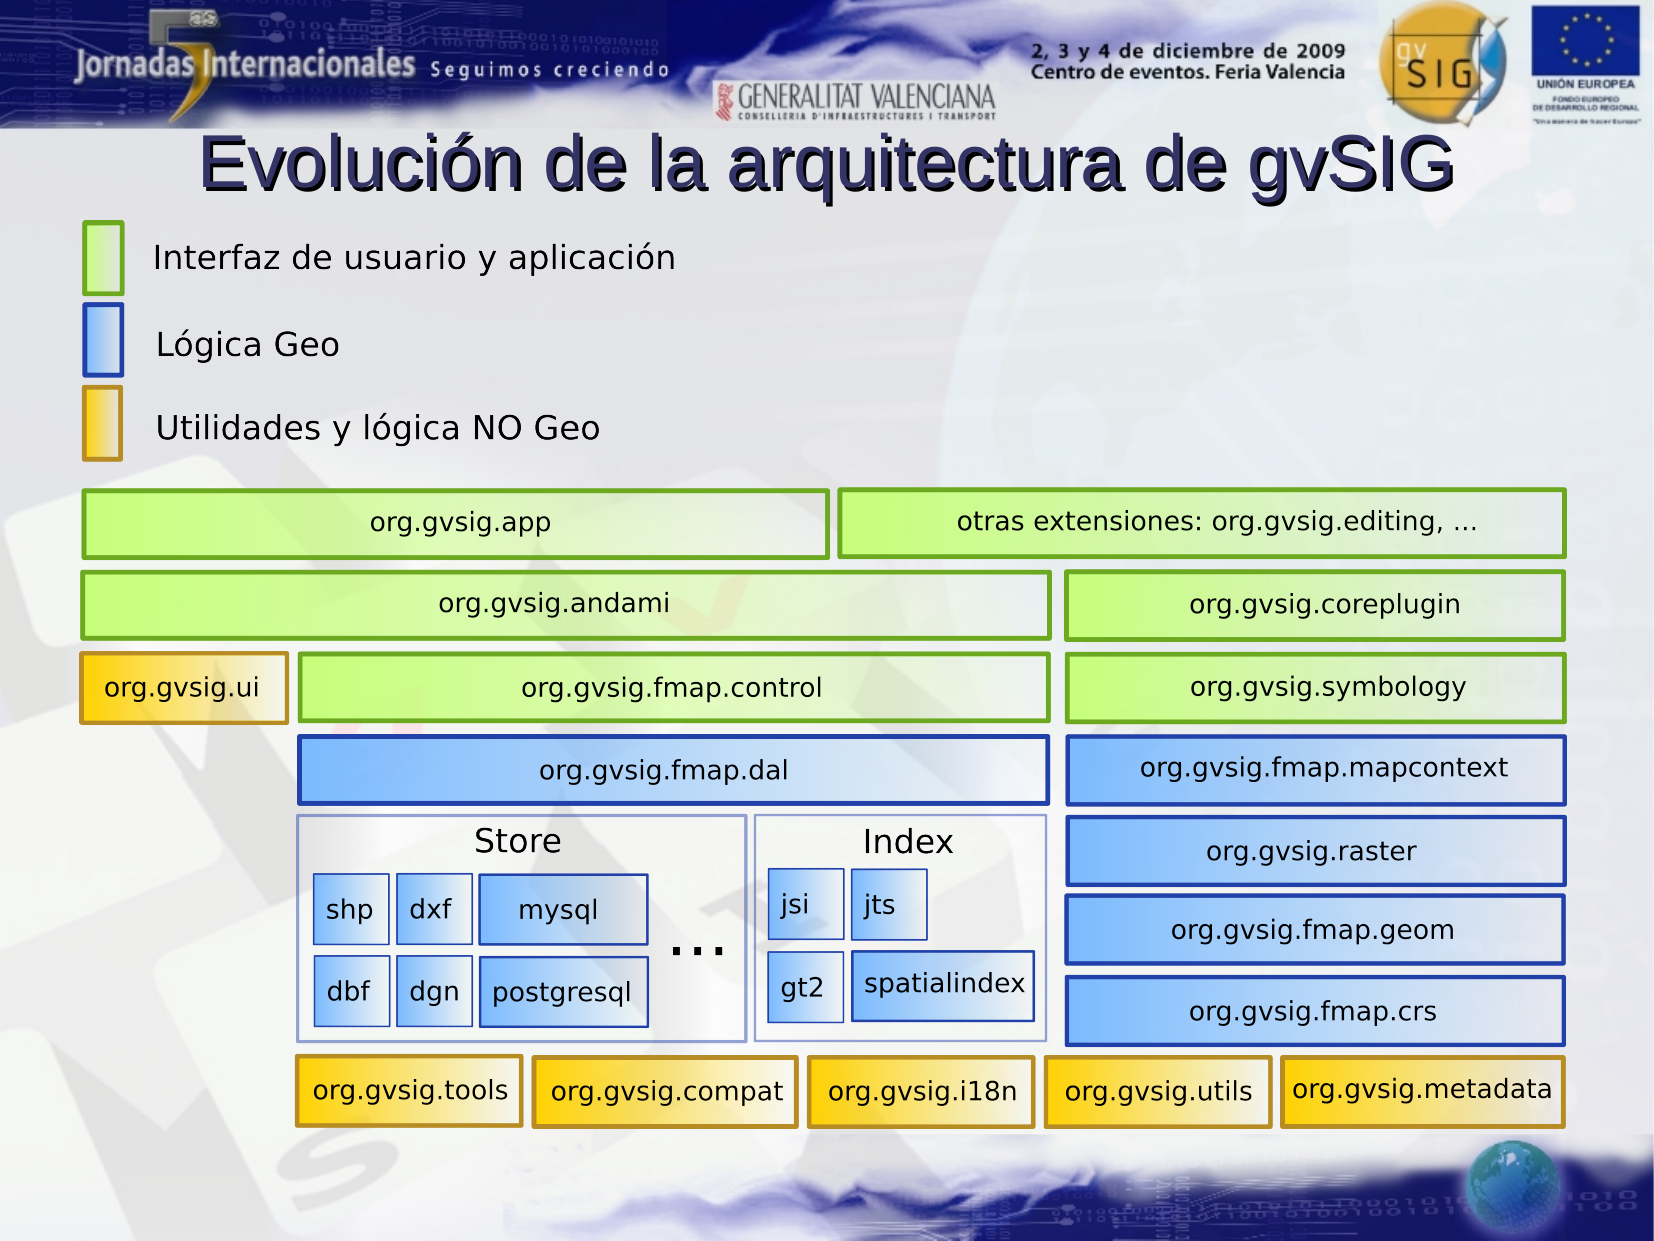

# Evolución de la arquitectura de gvSIG